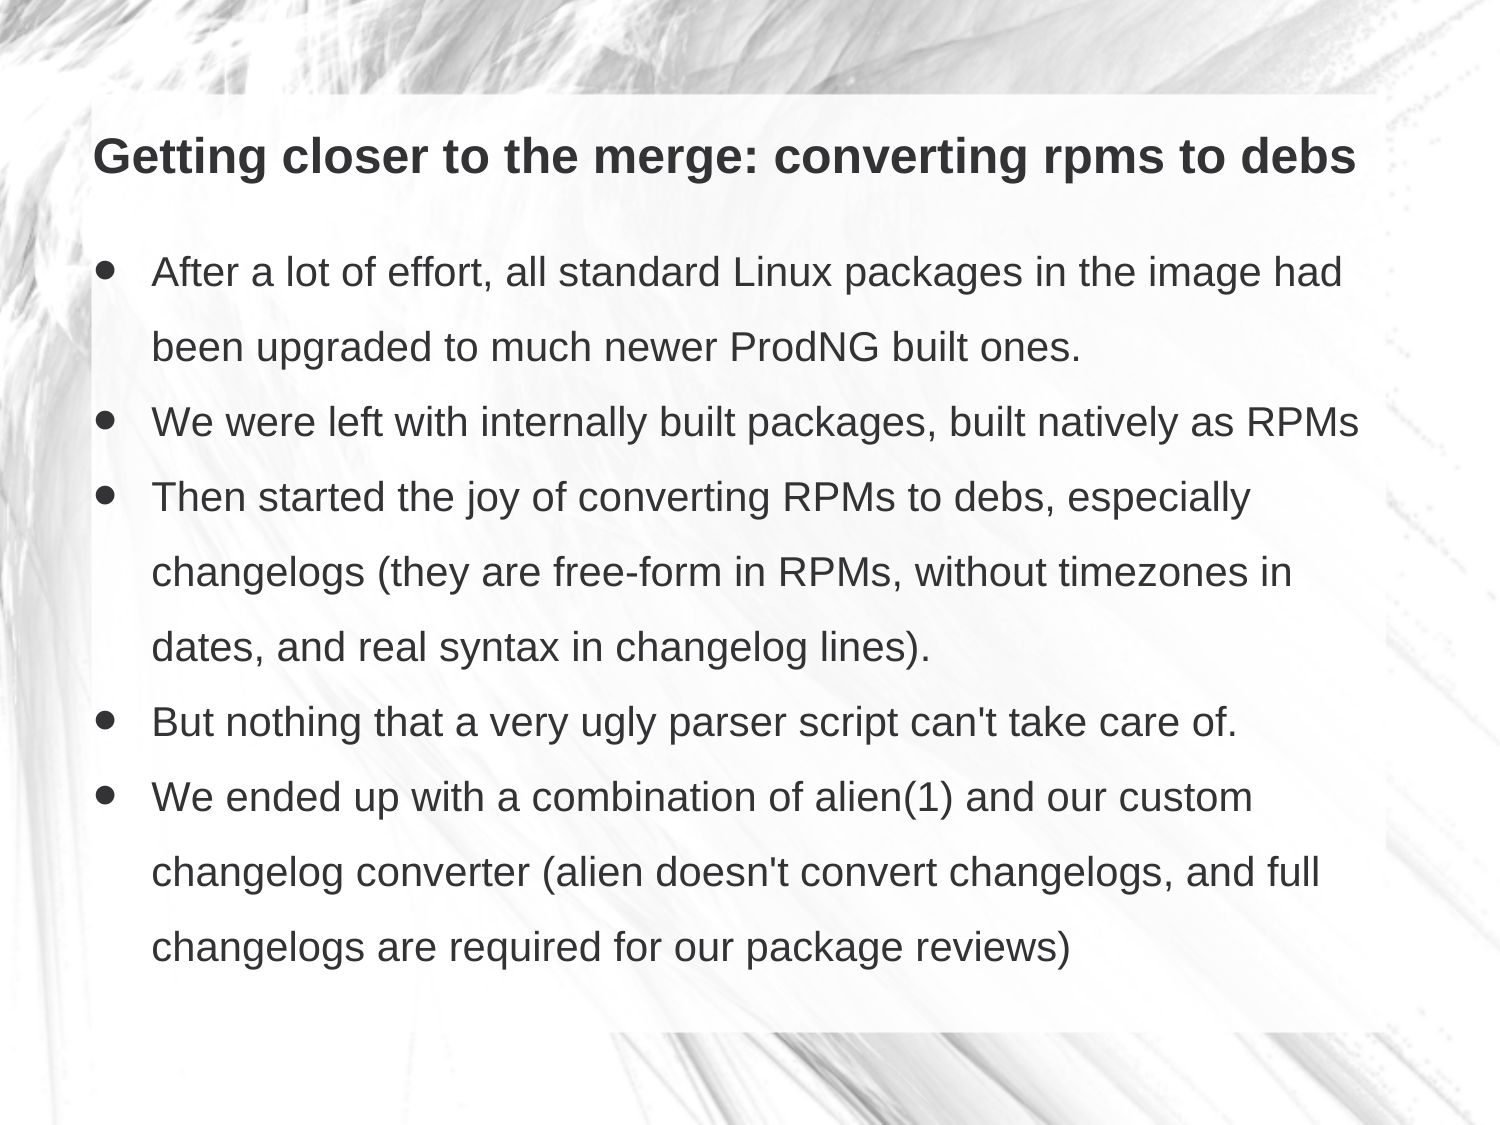

# Getting closer to the merge: converting rpms to debs
After a lot of effort, all standard Linux packages in the image had been upgraded to much newer ProdNG built ones.
We were left with internally built packages, built natively as RPMs
Then started the joy of converting RPMs to debs, especially changelogs (they are free-form in RPMs, without timezones in dates, and real syntax in changelog lines).
But nothing that a very ugly parser script can't take care of.
We ended up with a combination of alien(1) and our custom changelog converter (alien doesn't convert changelogs, and full changelogs are required for our package reviews)